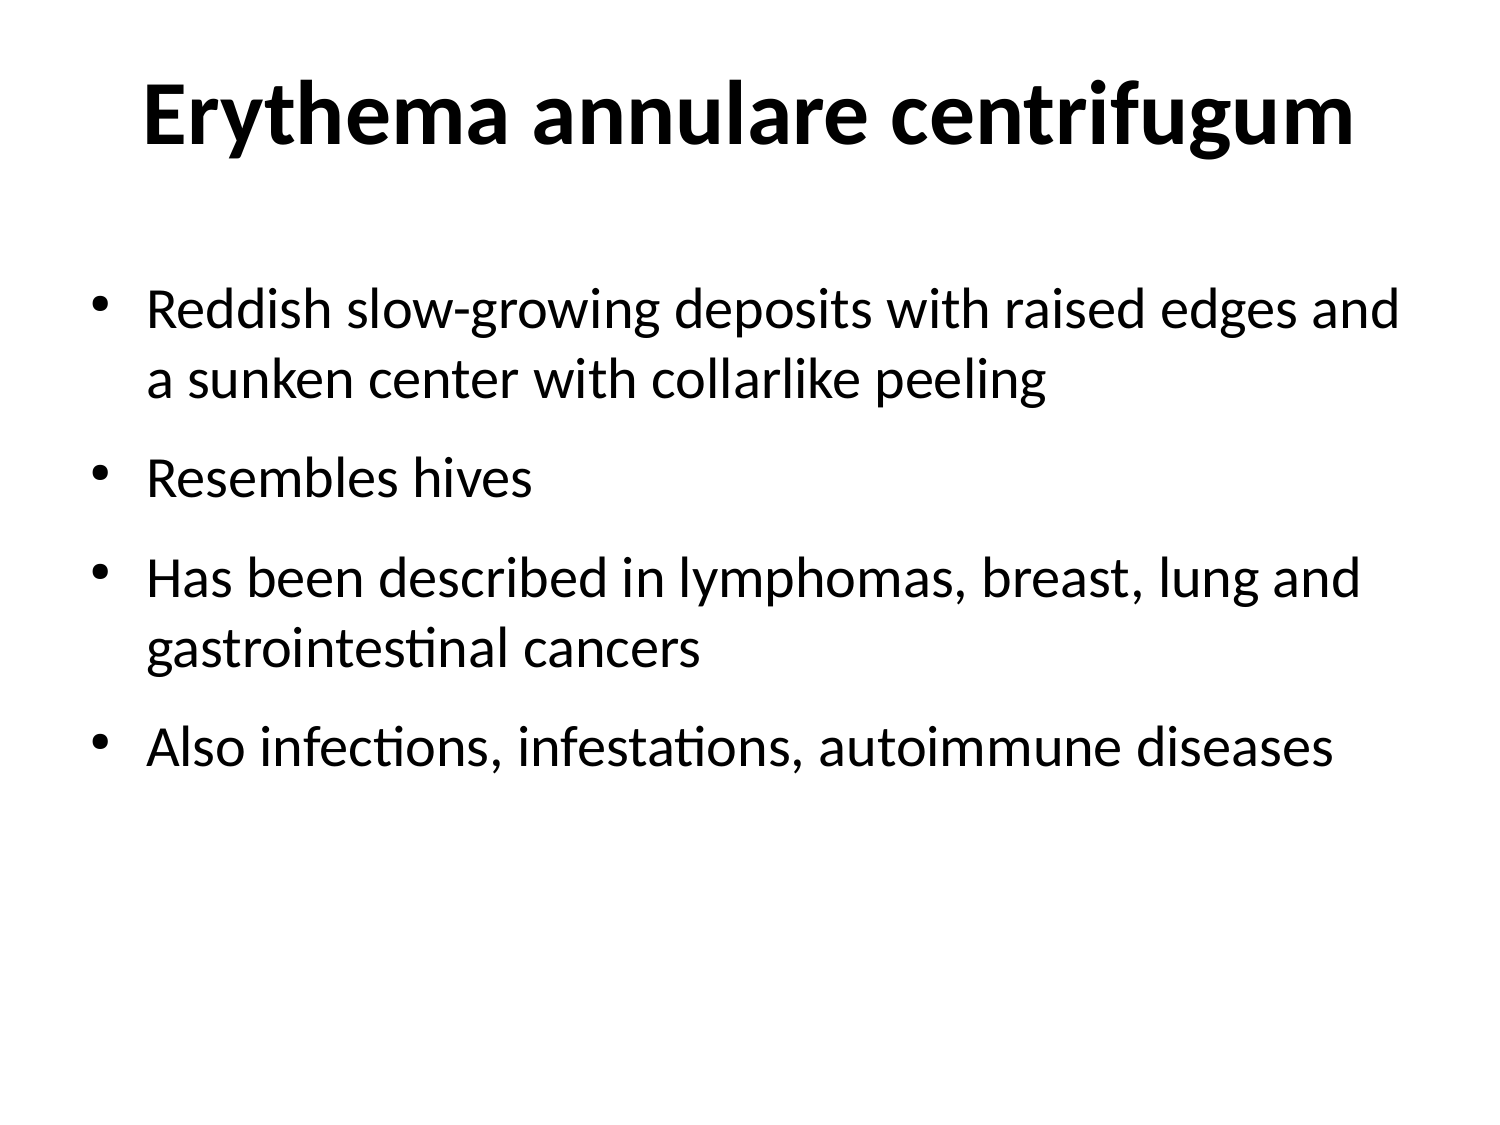

# Erythema annulare centrifugum
Reddish slow-growing deposits with raised edges and a sunken center with collarlike peeling
Resembles hives
Has been described in lymphomas, breast, lung and gastrointestinal cancers
Also infections, infestations, autoimmune diseases